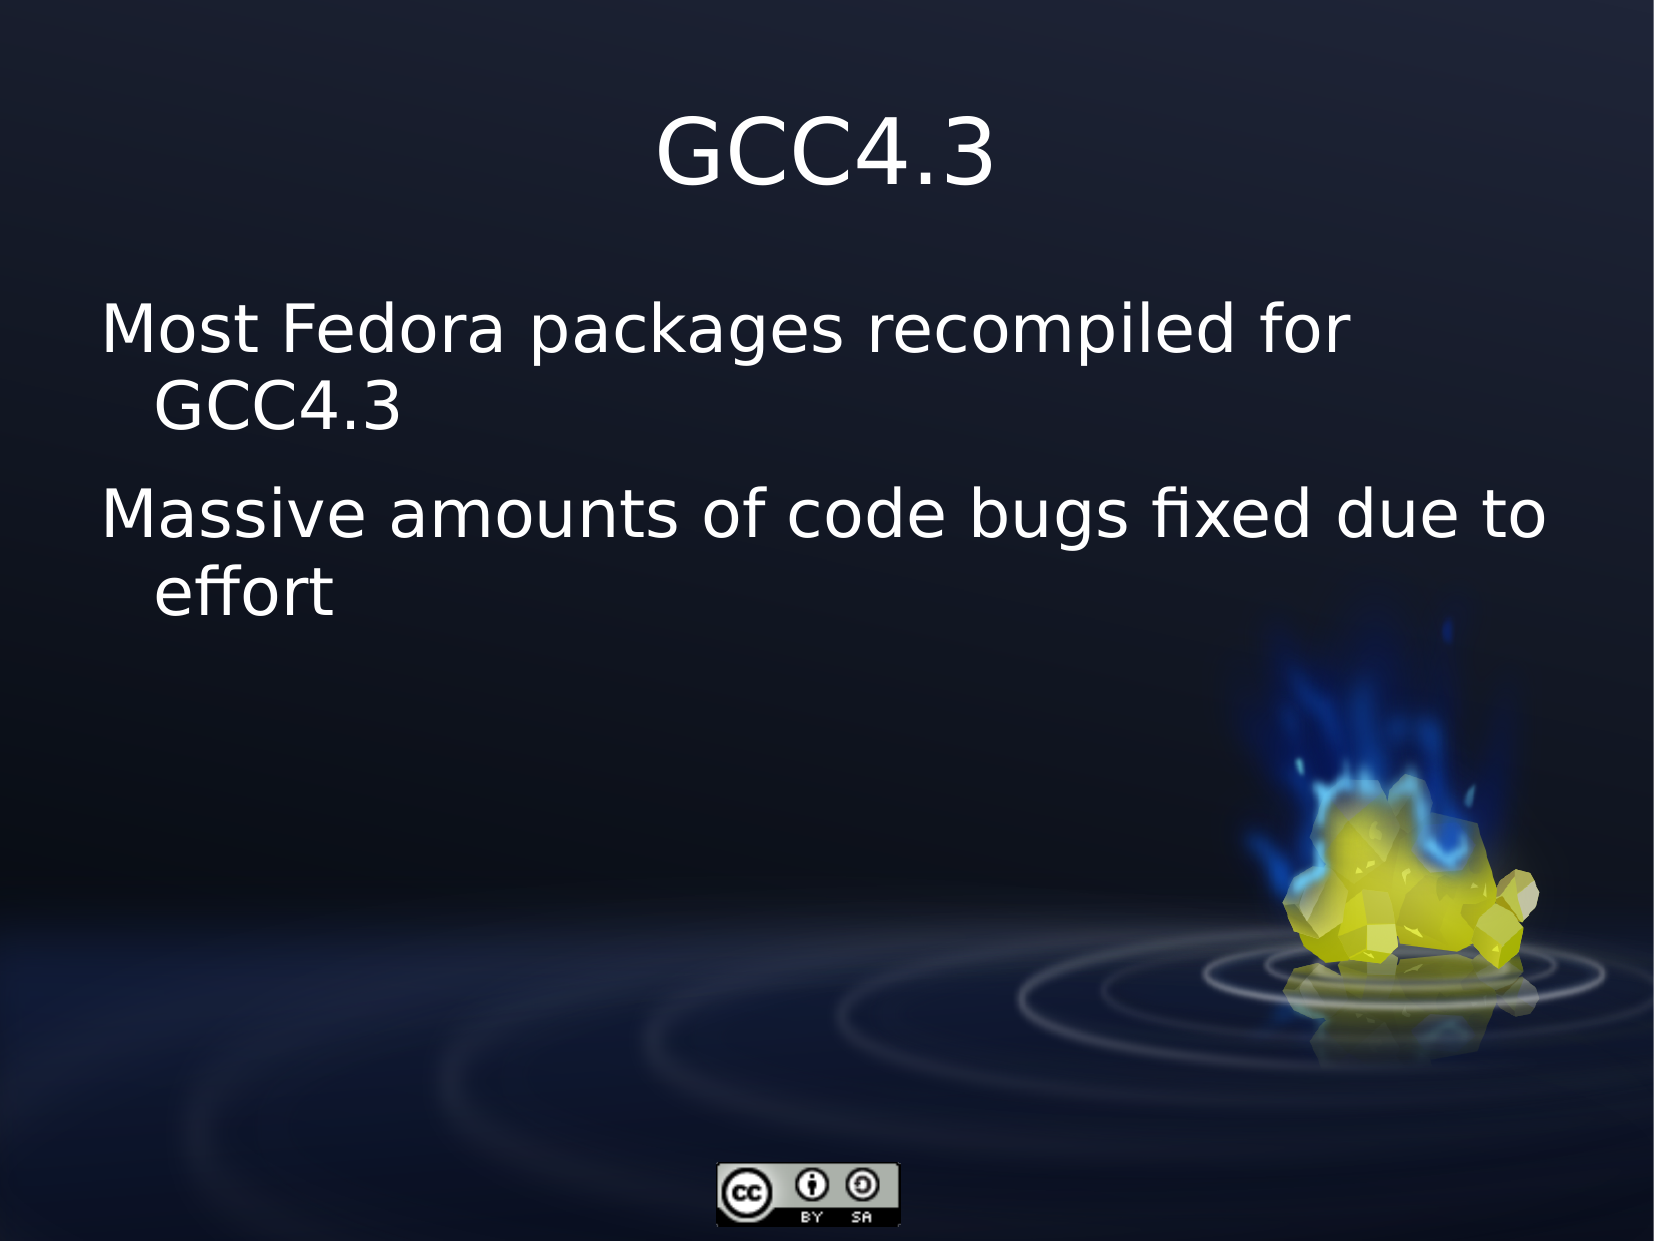

# GCC4.3
Most Fedora packages recompiled for GCC4.3
Massive amounts of code bugs fixed due to effort